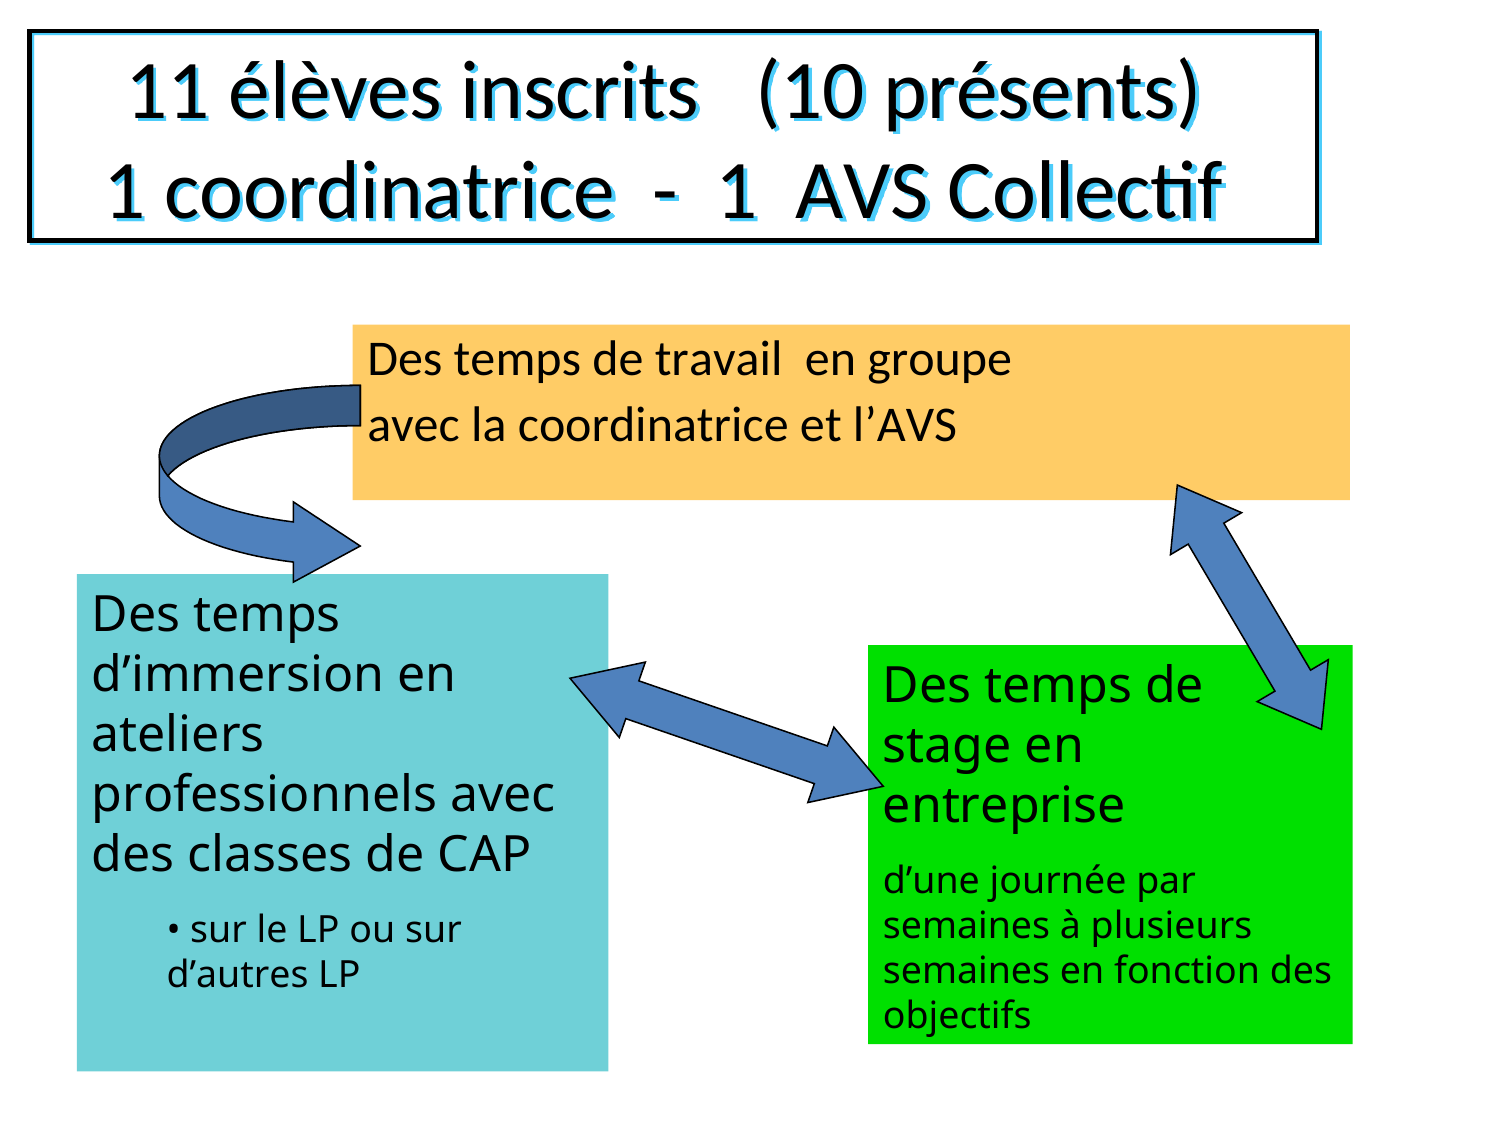

# 11 élèves inscrits (10 présents) 1 coordinatrice - 1 AVS Collectif
Des temps de travail en groupe
avec la coordinatrice et l’AVS
Des temps d’immersion en ateliers professionnels avec des classes de CAP
 sur le LP ou sur d’autres LP
Des temps de stage en entreprise
d’une journée par semaines à plusieurs semaines en fonction des objectifs